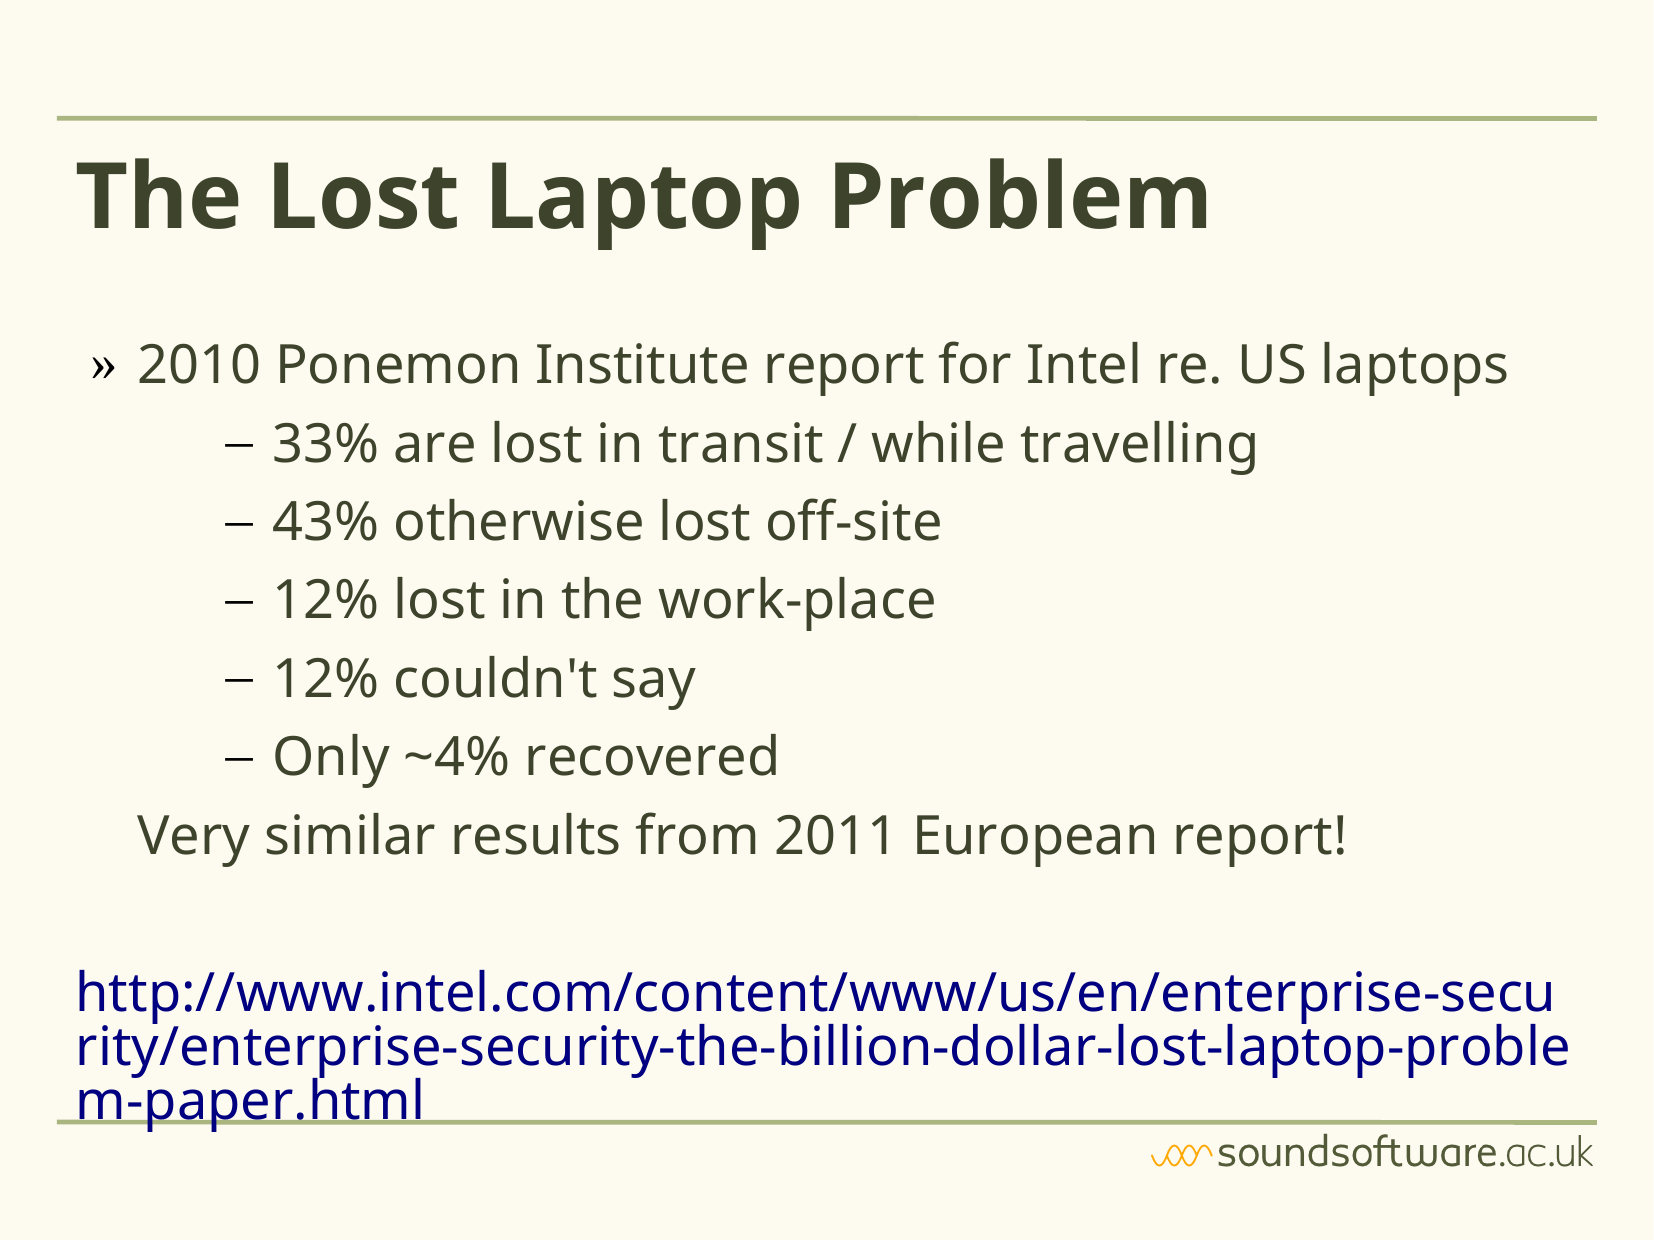

# The Lost Laptop Problem
2010 Ponemon Institute report for Intel re. US laptops
33% are lost in transit / while travelling
43% otherwise lost off-site
12% lost in the work-place
12% couldn't say
Only ~4% recovered
Very similar results from 2011 European report!
http://www.intel.com/content/www/us/en/enterprise-security/enterprise-security-the-billion-dollar-lost-laptop-problem-paper.html